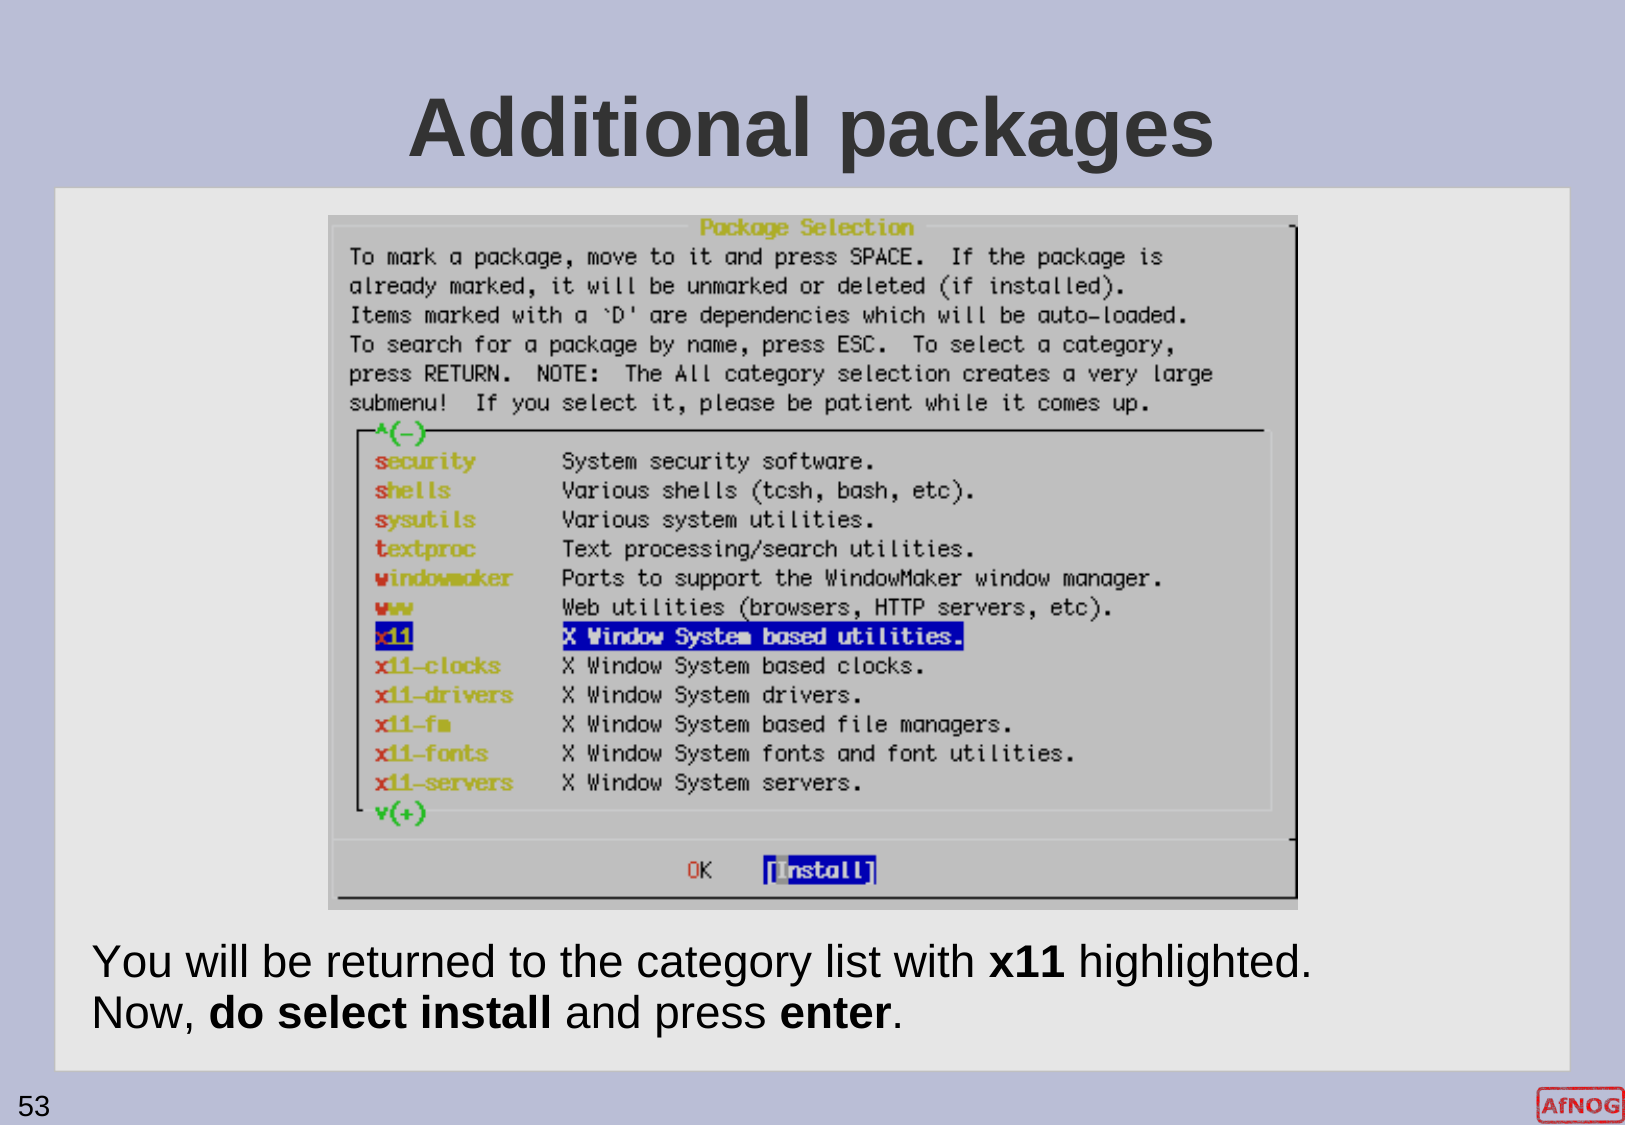

Additional packages
You will be returned to the category list with x11 highlighted.
Now, do select install and press enter.